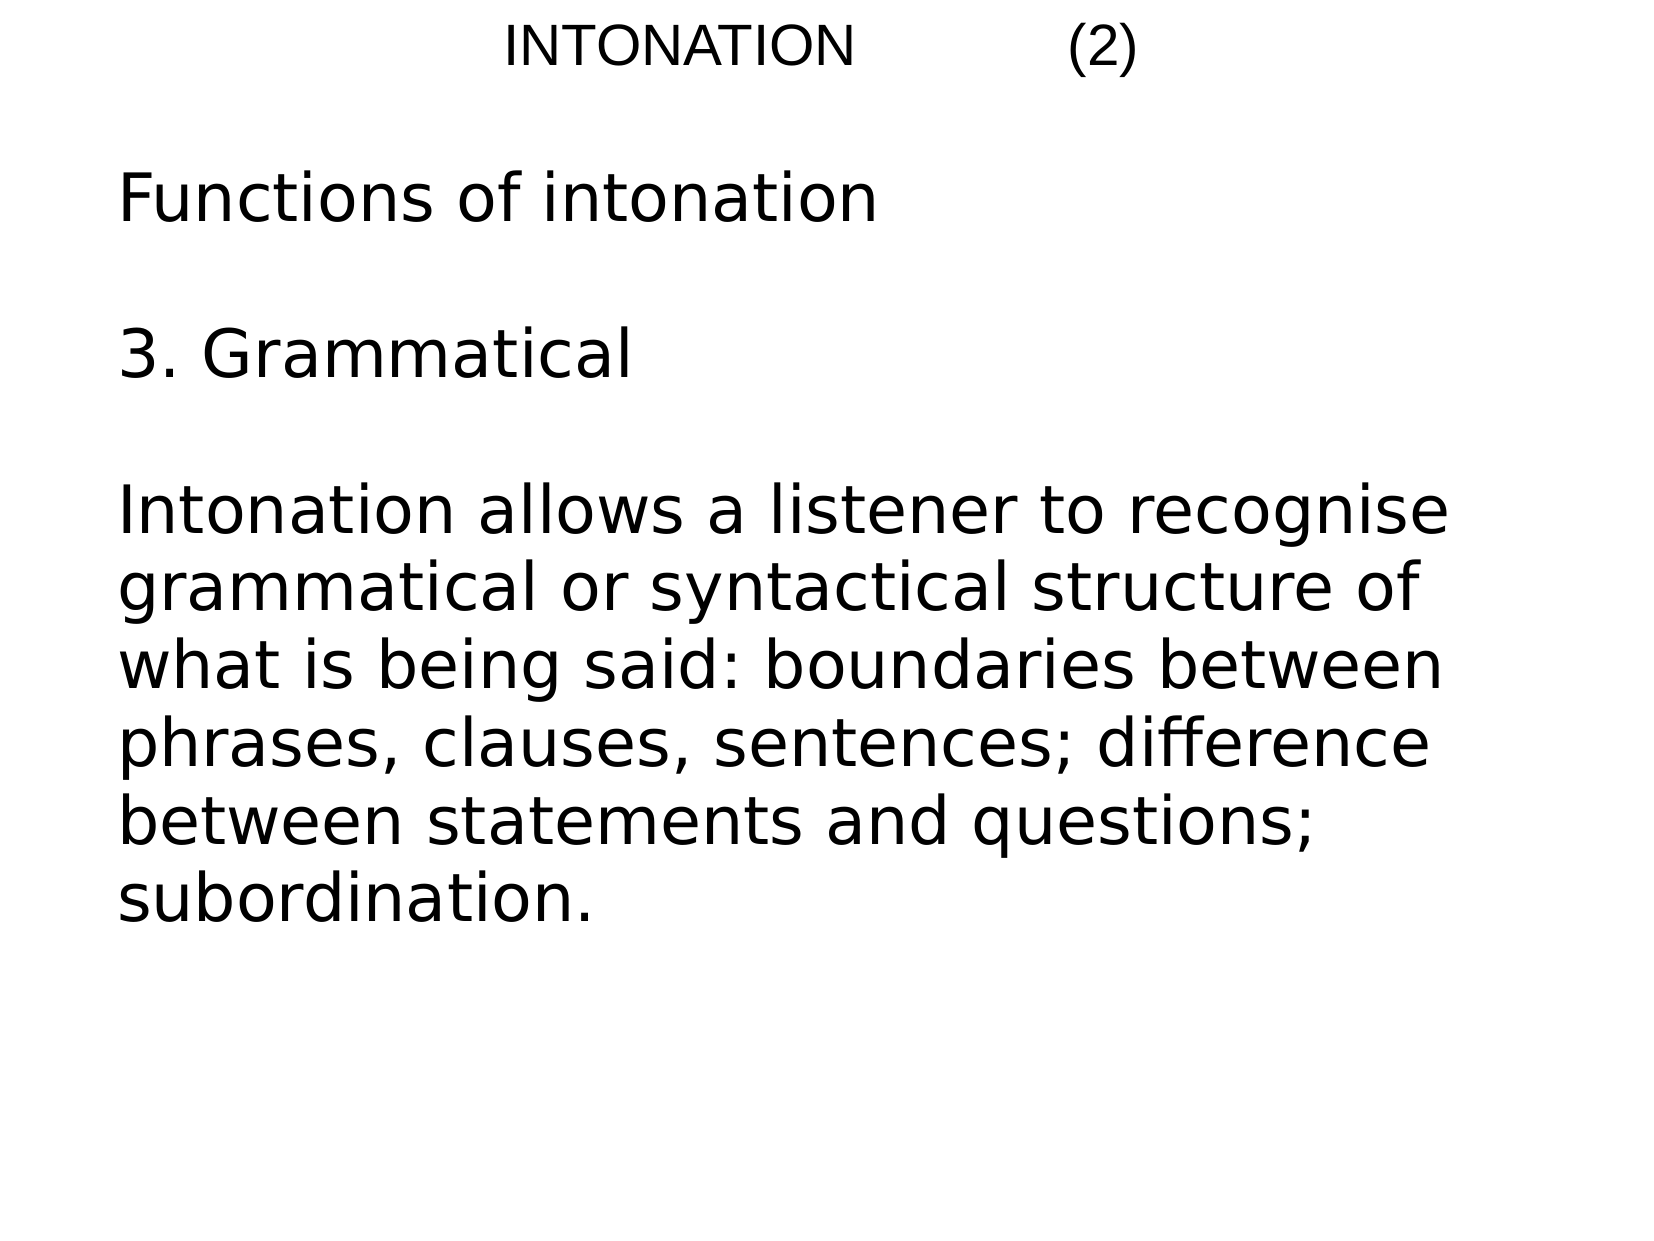

# INTONATION (2)
Functions of intonation
3. Grammatical
Intonation allows a listener to recognise grammatical or syntactical structure of what is being said: boundaries between phrases, clauses, sentences; difference between statements and questions; subordination.